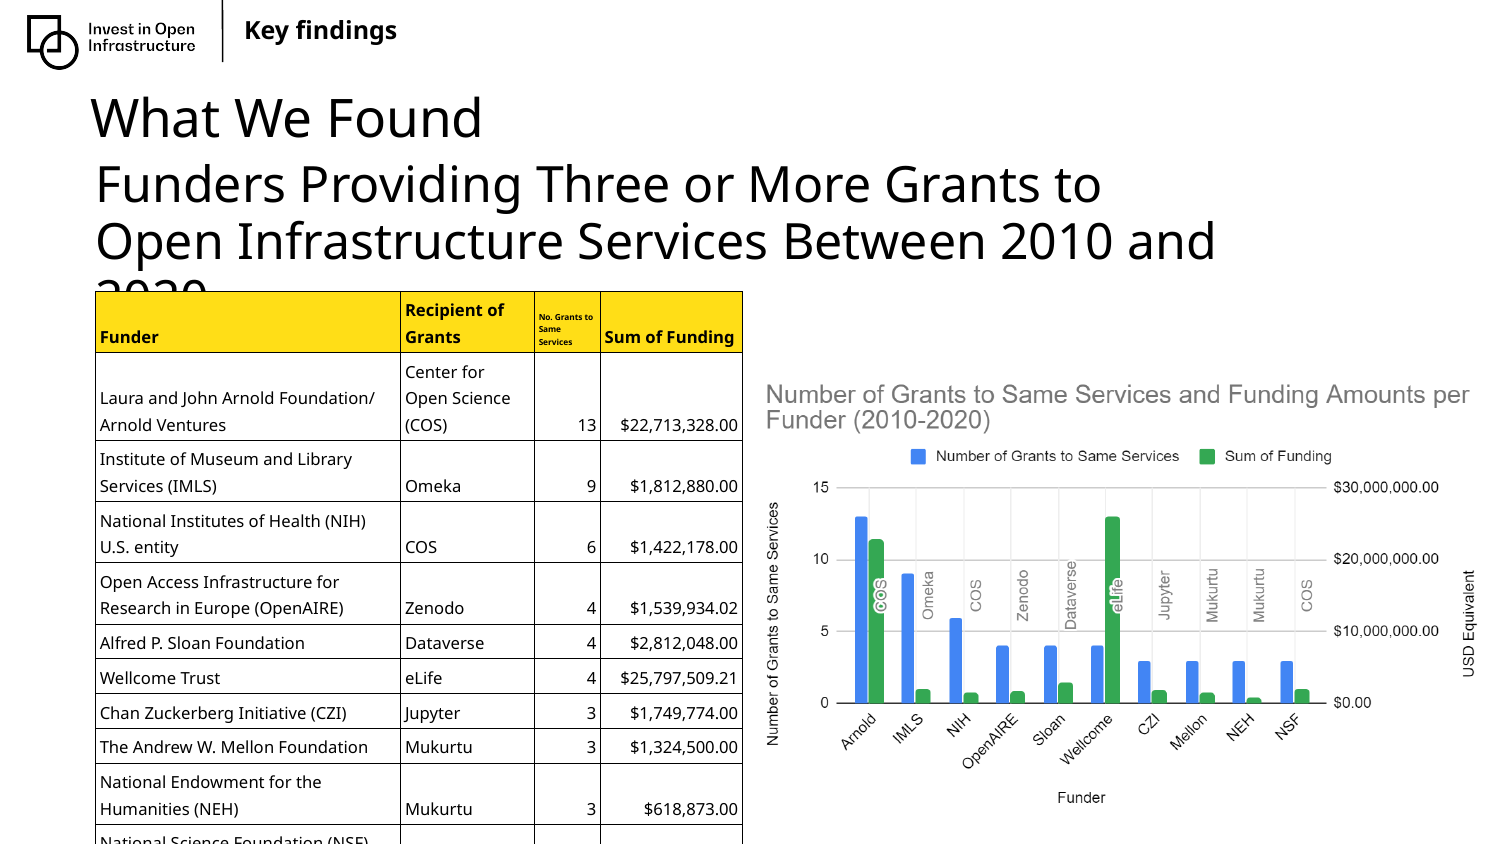

Key findings
What We Found
# Funders Providing Three or More Grants to Open Infrastructure Services Between 2010 and 2020
| Funder | Recipient of Grants | No. Grants to Same Services | Sum of Funding |
| --- | --- | --- | --- |
| Laura and John Arnold Foundation/ Arnold Ventures | Center for Open Science (COS) | 13 | $22,713,328.00 |
| Institute of Museum and Library Services (IMLS) | Omeka | 9 | $1,812,880.00 |
| National Institutes of Health (NIH) U.S. entity | COS | 6 | $1,422,178.00 |
| Open Access Infrastructure for Research in Europe (OpenAIRE) | Zenodo | 4 | $1,539,934.02 |
| Alfred P. Sloan Foundation | Dataverse | 4 | $2,812,048.00 |
| Wellcome Trust | eLife | 4 | $25,797,509.21 |
| Chan Zuckerberg Initiative (CZI) | Jupyter | 3 | $1,749,774.00 |
| The Andrew W. Mellon Foundation | Mukurtu | 3 | $1,324,500.00 |
| National Endowment for the Humanities (NEH) | Mukurtu | 3 | $618,873.00 |
| National Science Foundation (NSF) U.S. entity | COS | 3 | $1,936,162.00 |